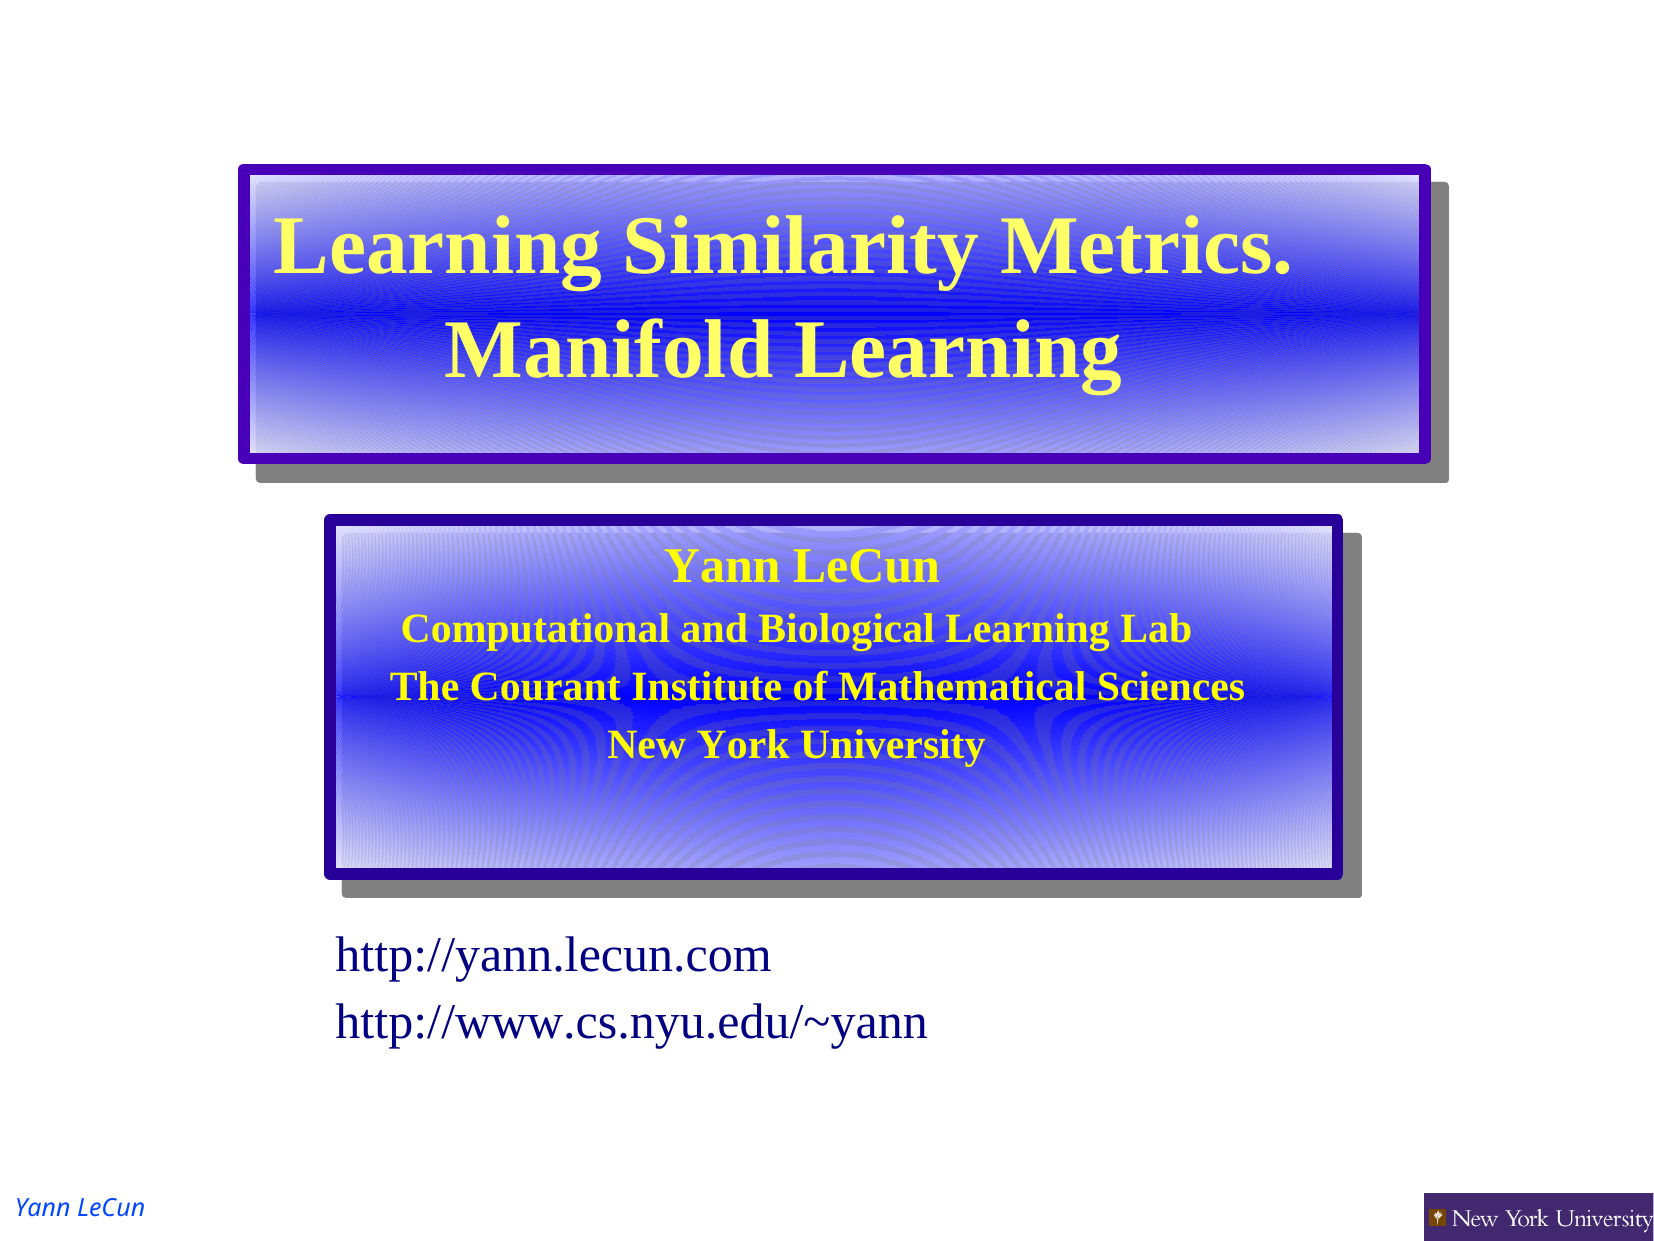

Learning Similarity Metrics.
Manifold Learning
 Yann LeCun
Computational and Biological Learning Lab
 The Courant Institute of Mathematical Sciences
New York University
http://yann.lecun.com
http://www.cs.nyu.edu/~yann